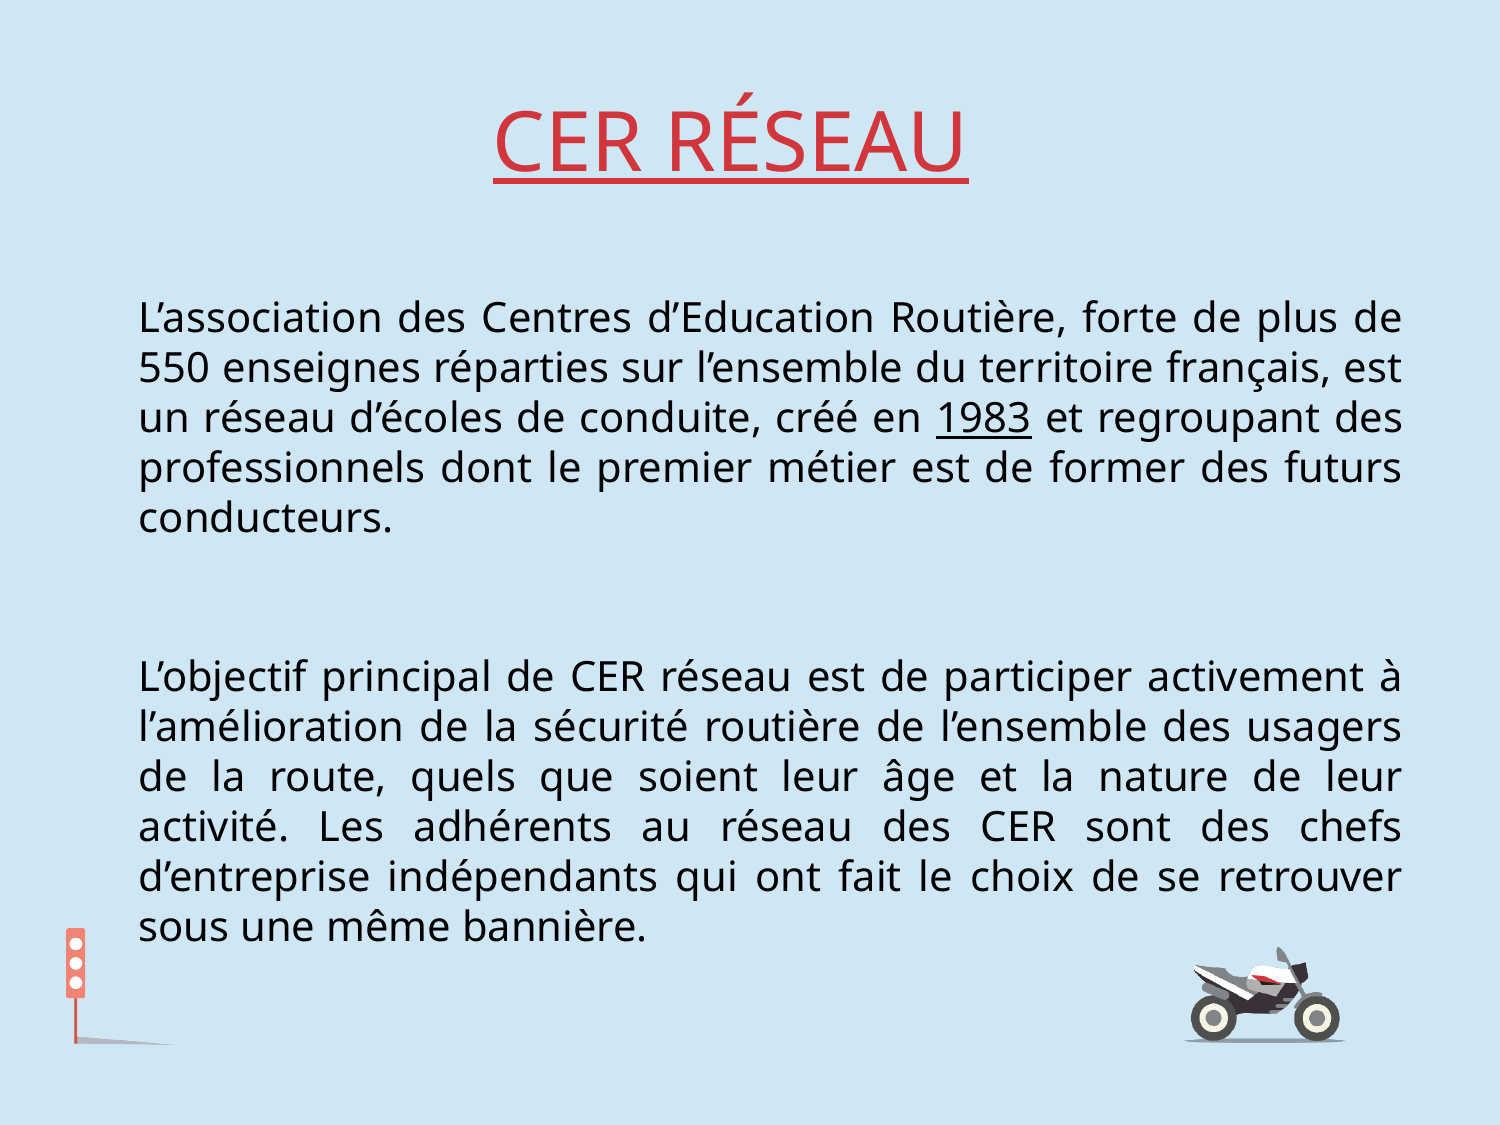

CER RÉSEAU
# L’association des Centres d’Education Routière, forte de plus de 550 enseignes réparties sur l’ensemble du territoire français, est un réseau d’écoles de conduite, créé en 1983 et regroupant des professionnels dont le premier métier est de former des futurs conducteurs.
L’objectif principal de CER réseau est de participer activement à l’amélioration de la sécurité routière de l’ensemble des usagers de la route, quels que soient leur âge et la nature de leur activité. Les adhérents au réseau des CER sont des chefs d’entreprise indépendants qui ont fait le choix de se retrouver sous une même bannière.